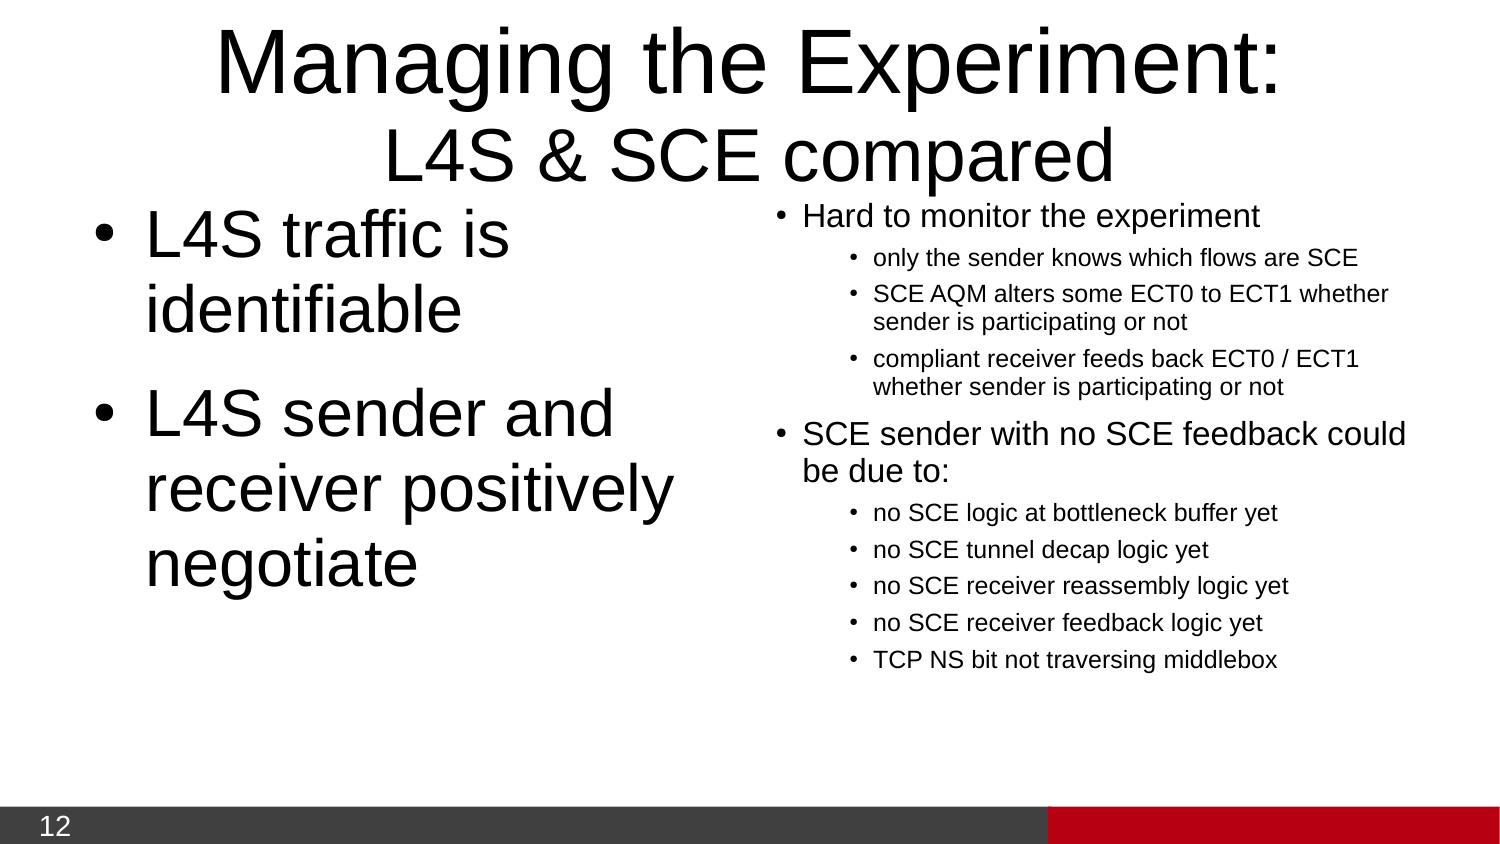

# Managing the Experiment: L4S & SCE compared
L4S traffic is identifiable
L4S sender and receiver positively negotiate
Hard to monitor the experiment
only the sender knows which flows are SCE
SCE AQM alters some ECT0 to ECT1 whether sender is participating or not
compliant receiver feeds back ECT0 / ECT1 whether sender is participating or not
SCE sender with no SCE feedback could be due to:
no SCE logic at bottleneck buffer yet
no SCE tunnel decap logic yet
no SCE receiver reassembly logic yet
no SCE receiver feedback logic yet
TCP NS bit not traversing middlebox
12